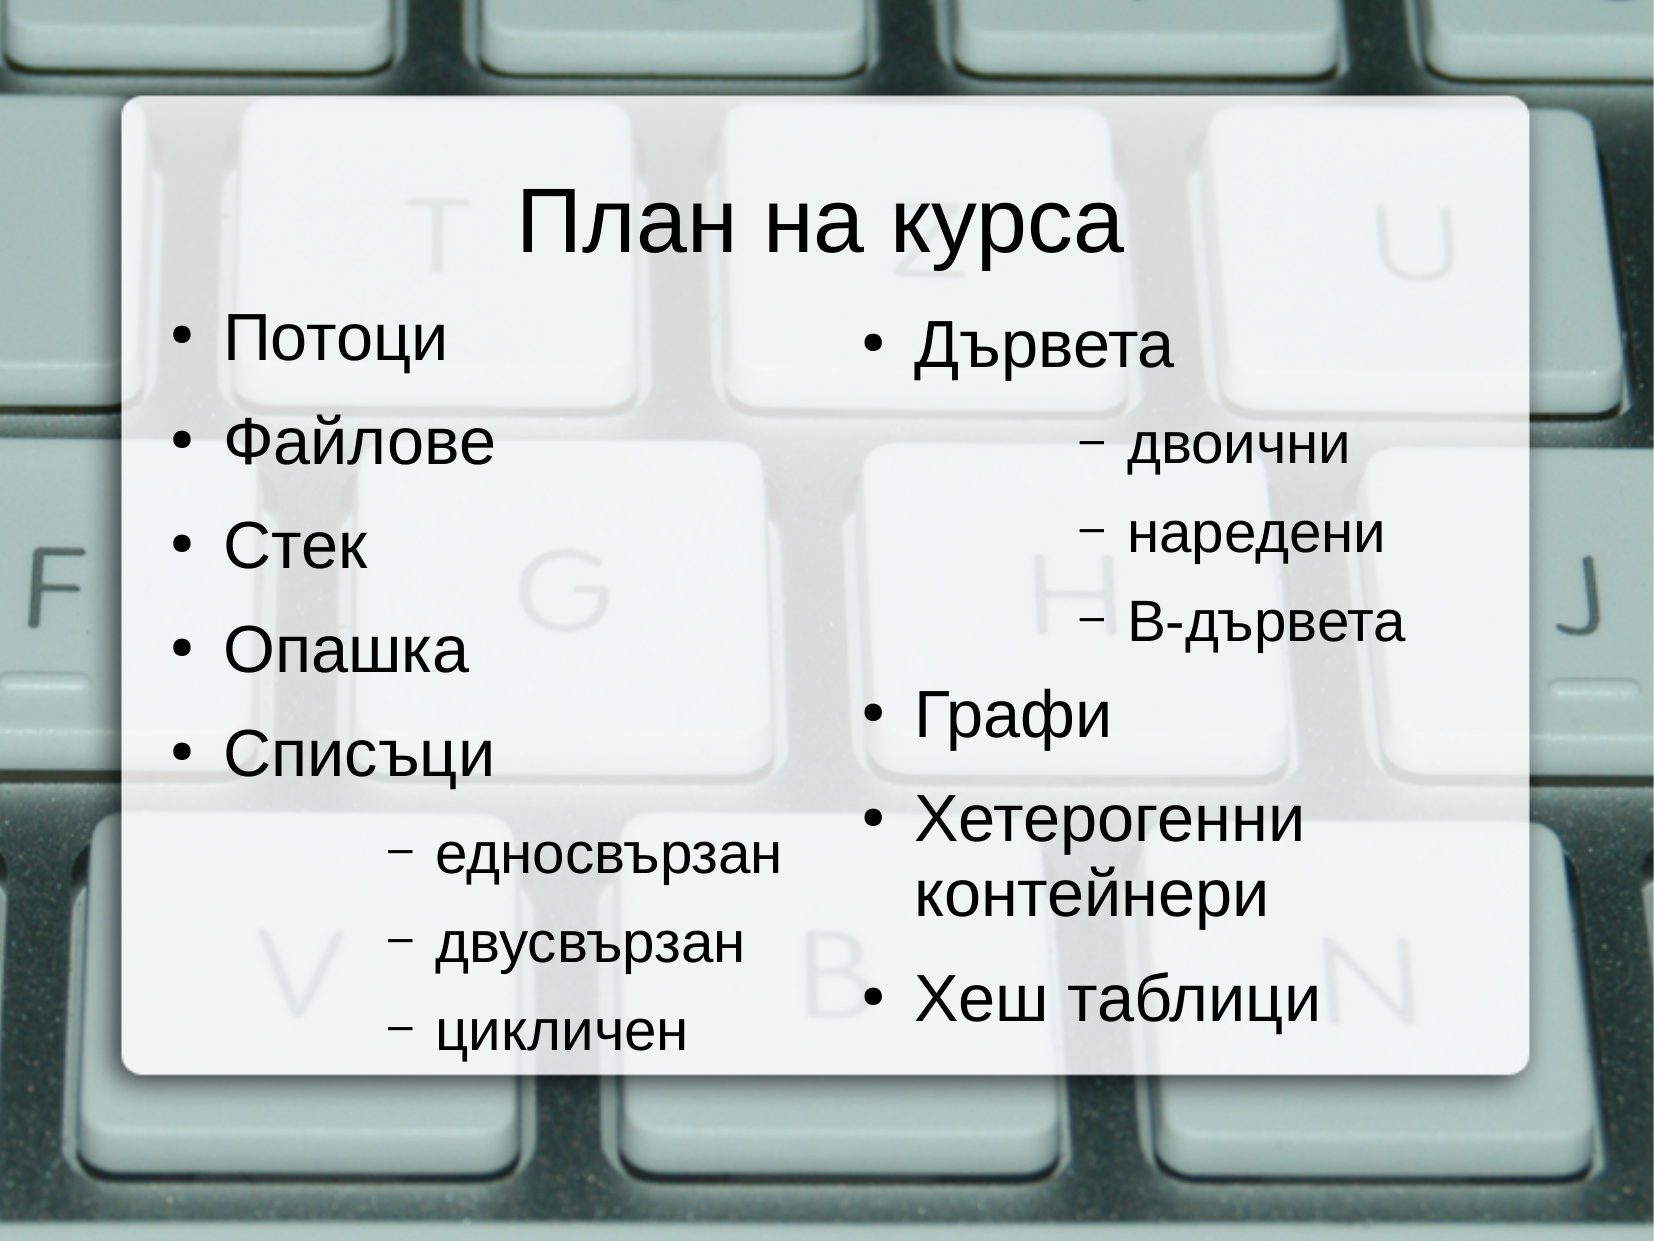

# План на курса
Потоци
Файлове
Стек
Опашка
Списъци
едносвързан
двусвързан
цикличен
Дървета
двоични
наредени
B-дървета
Графи
Хетерогенни контейнери
Хеш таблици